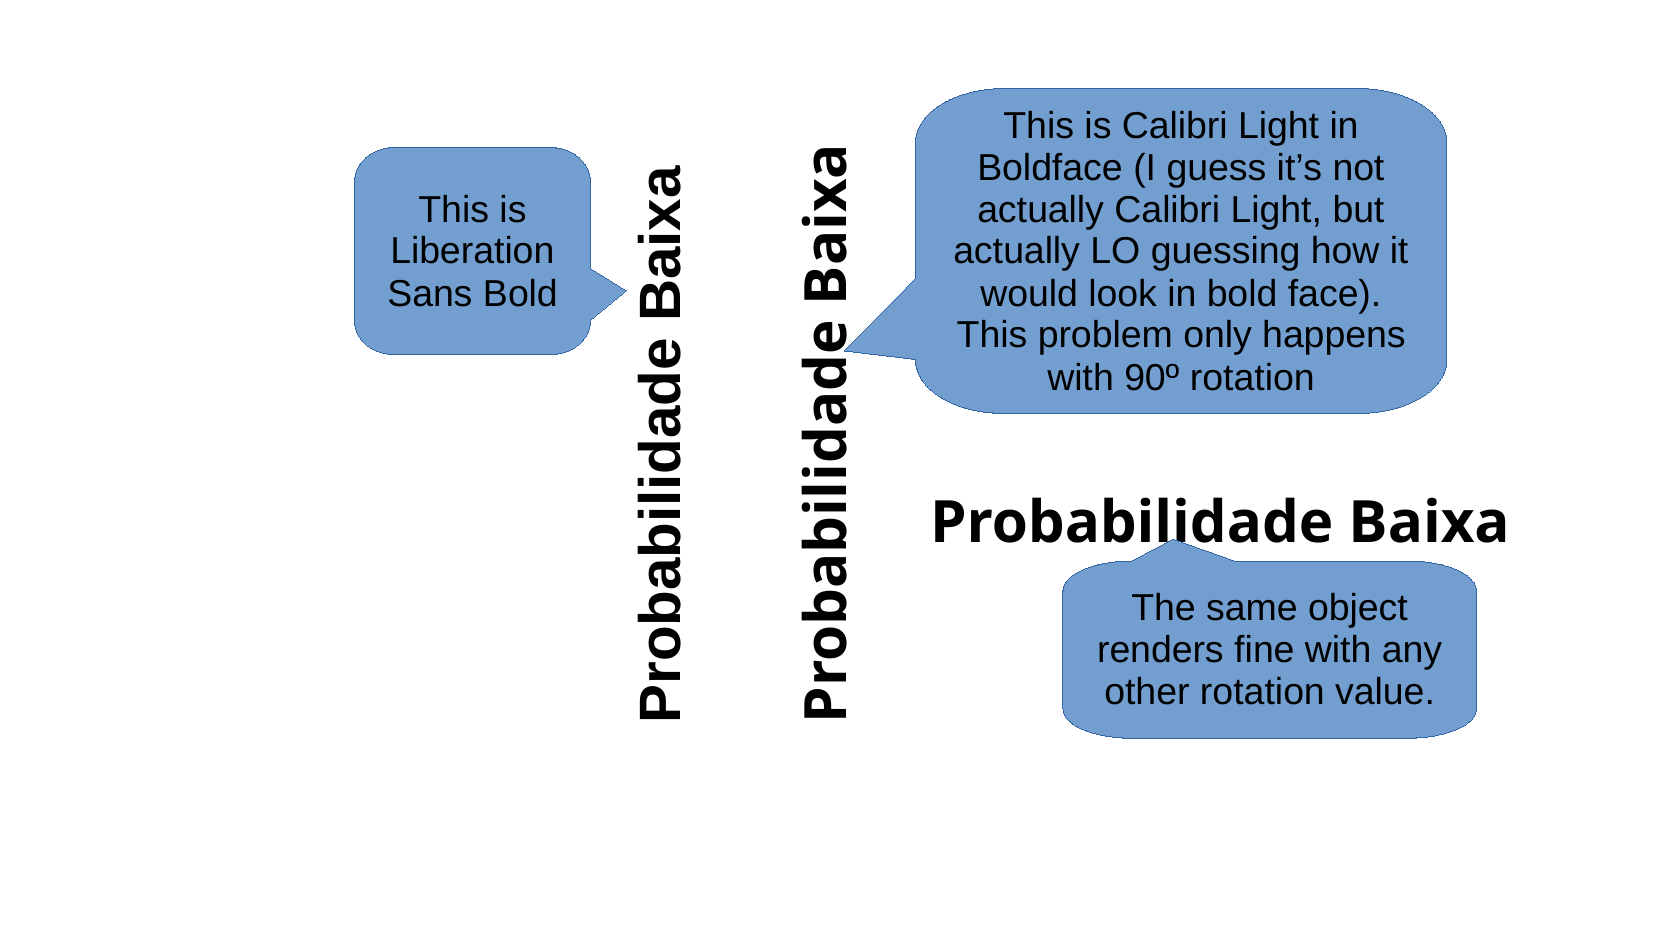

This is Calibri Light in Boldface (I guess it’s not actually Calibri Light, but actually LO guessing how it would look in bold face). This problem only happens with 90º rotation
This is Liberation Sans Bold
Probabilidade Baixa
Probabilidade Baixa
Probabilidade Baixa
The same object renders fine with any other rotation value.